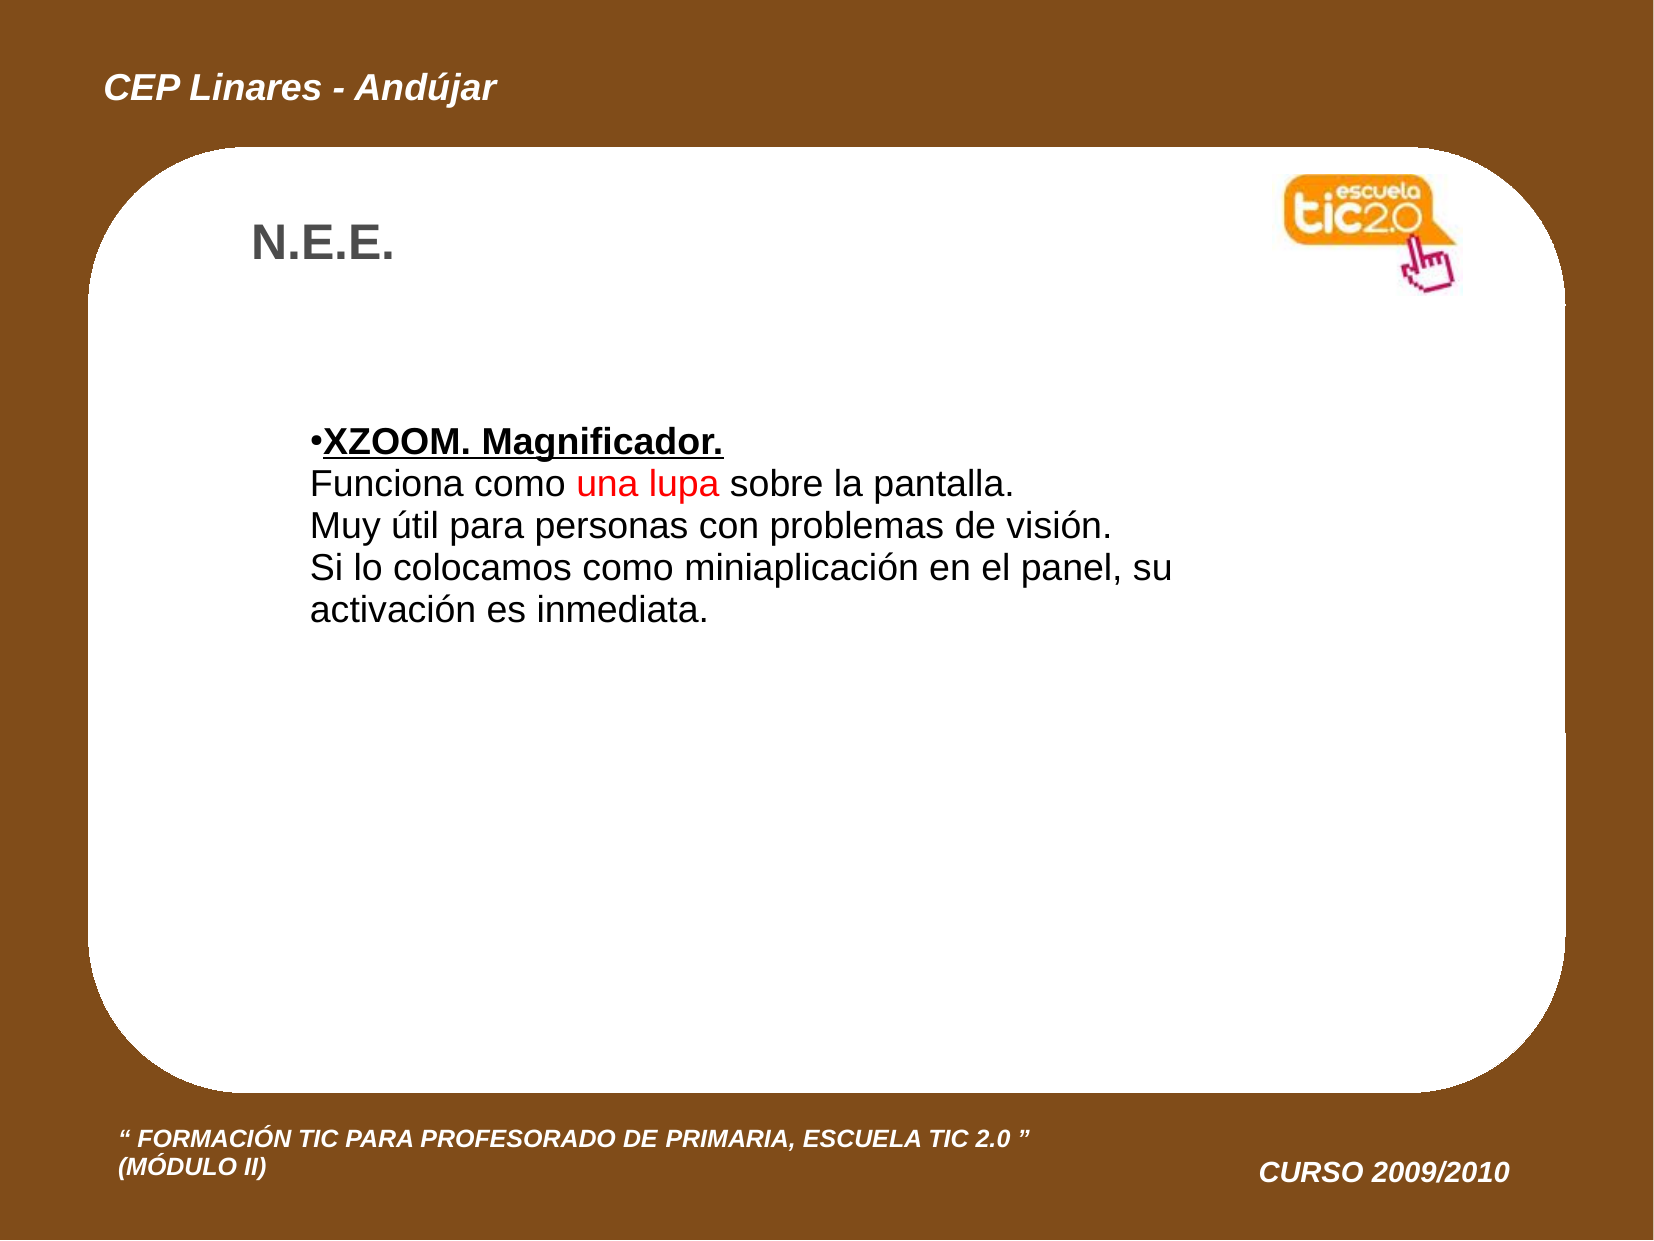

N.E.E.
XZOOM. Magnificador.
Funciona como una lupa sobre la pantalla.
Muy útil para personas con problemas de visión.
Si lo colocamos como miniaplicación en el panel, su activación es inmediata.